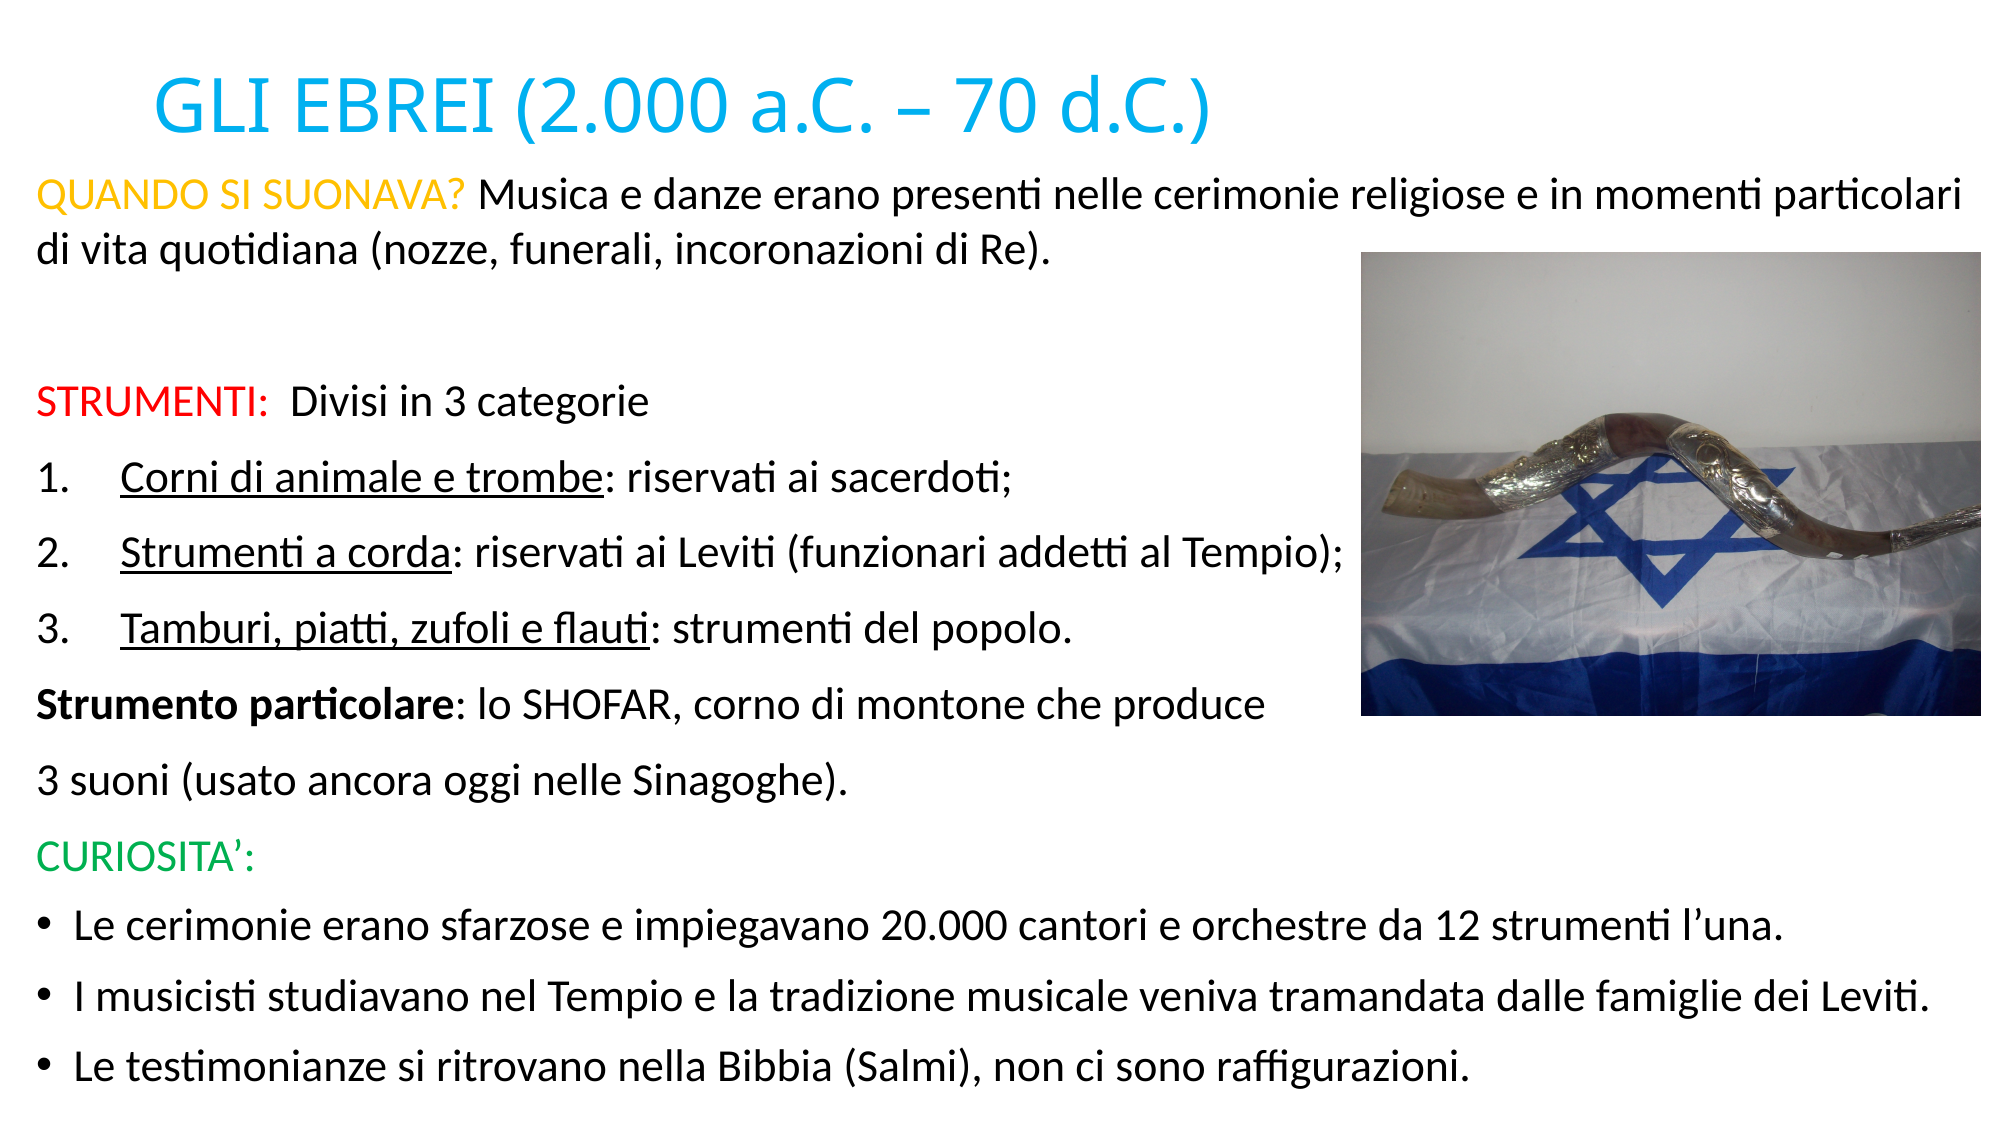

# GLI EBREI (2.000 a.C. – 70 d.C.)
QUANDO SI SUONAVA? Musica e danze erano presenti nelle cerimonie religiose e in momenti particolari di vita quotidiana (nozze, funerali, incoronazioni di Re).
STRUMENTI: Divisi in 3 categorie
Corni di animale e trombe: riservati ai sacerdoti;
Strumenti a corda: riservati ai Leviti (funzionari addetti al Tempio);
Tamburi, piatti, zufoli e flauti: strumenti del popolo.
Strumento particolare: lo SHOFAR, corno di montone che produce
3 suoni (usato ancora oggi nelle Sinagoghe).
CURIOSITA’:
Le cerimonie erano sfarzose e impiegavano 20.000 cantori e orchestre da 12 strumenti l’una.
I musicisti studiavano nel Tempio e la tradizione musicale veniva tramandata dalle famiglie dei Leviti.
Le testimonianze si ritrovano nella Bibbia (Salmi), non ci sono raffigurazioni.